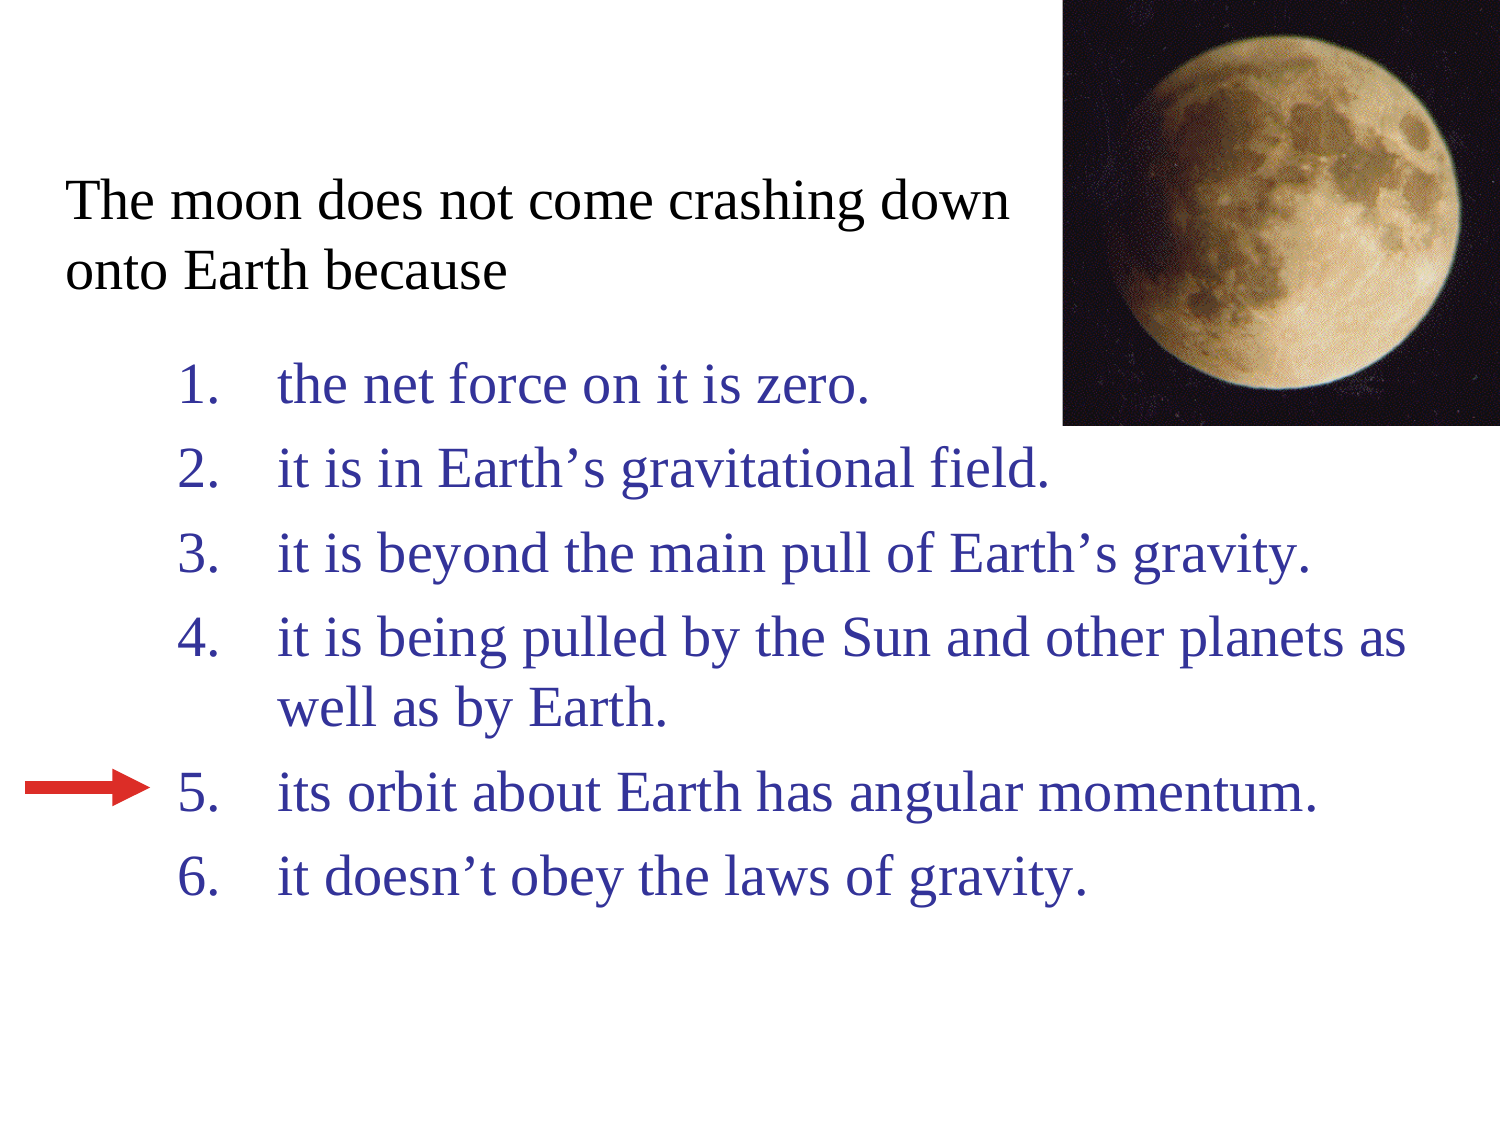

# The moon does not come crashing down onto Earth because
the net force on it is zero.
it is in Earth’s gravitational field.
it is beyond the main pull of Earth’s gravity.
it is being pulled by the Sun and other planets as well as by Earth.
its orbit about Earth has angular momentum.
it doesn’t obey the laws of gravity.